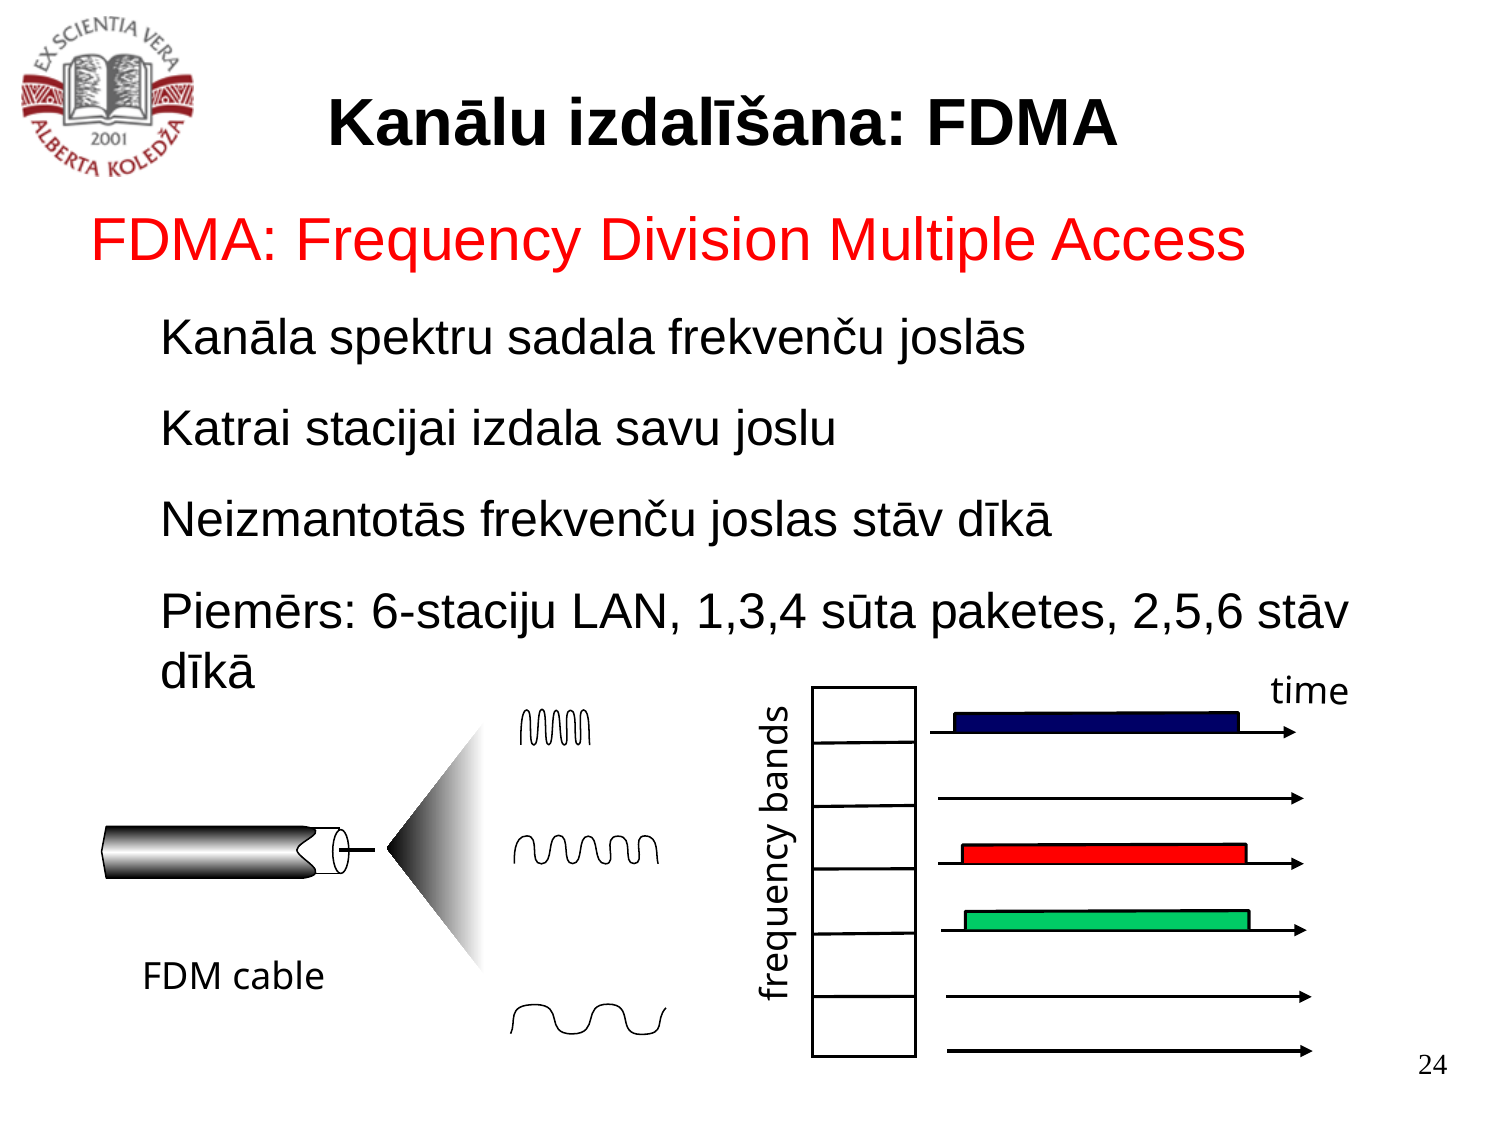

# Kanālu izdalīšana: FDMA
FDMA: Frequency Division Multiple Access
Kanāla spektru sadala frekvenču joslās
Katrai stacijai izdala savu joslu
Neizmantotās frekvenču joslas stāv dīkā
Piemērs: 6-staciju LAN, 1,3,4 sūta paketes, 2,5,6 stāv dīkā
time
frequency bands
FDM cable